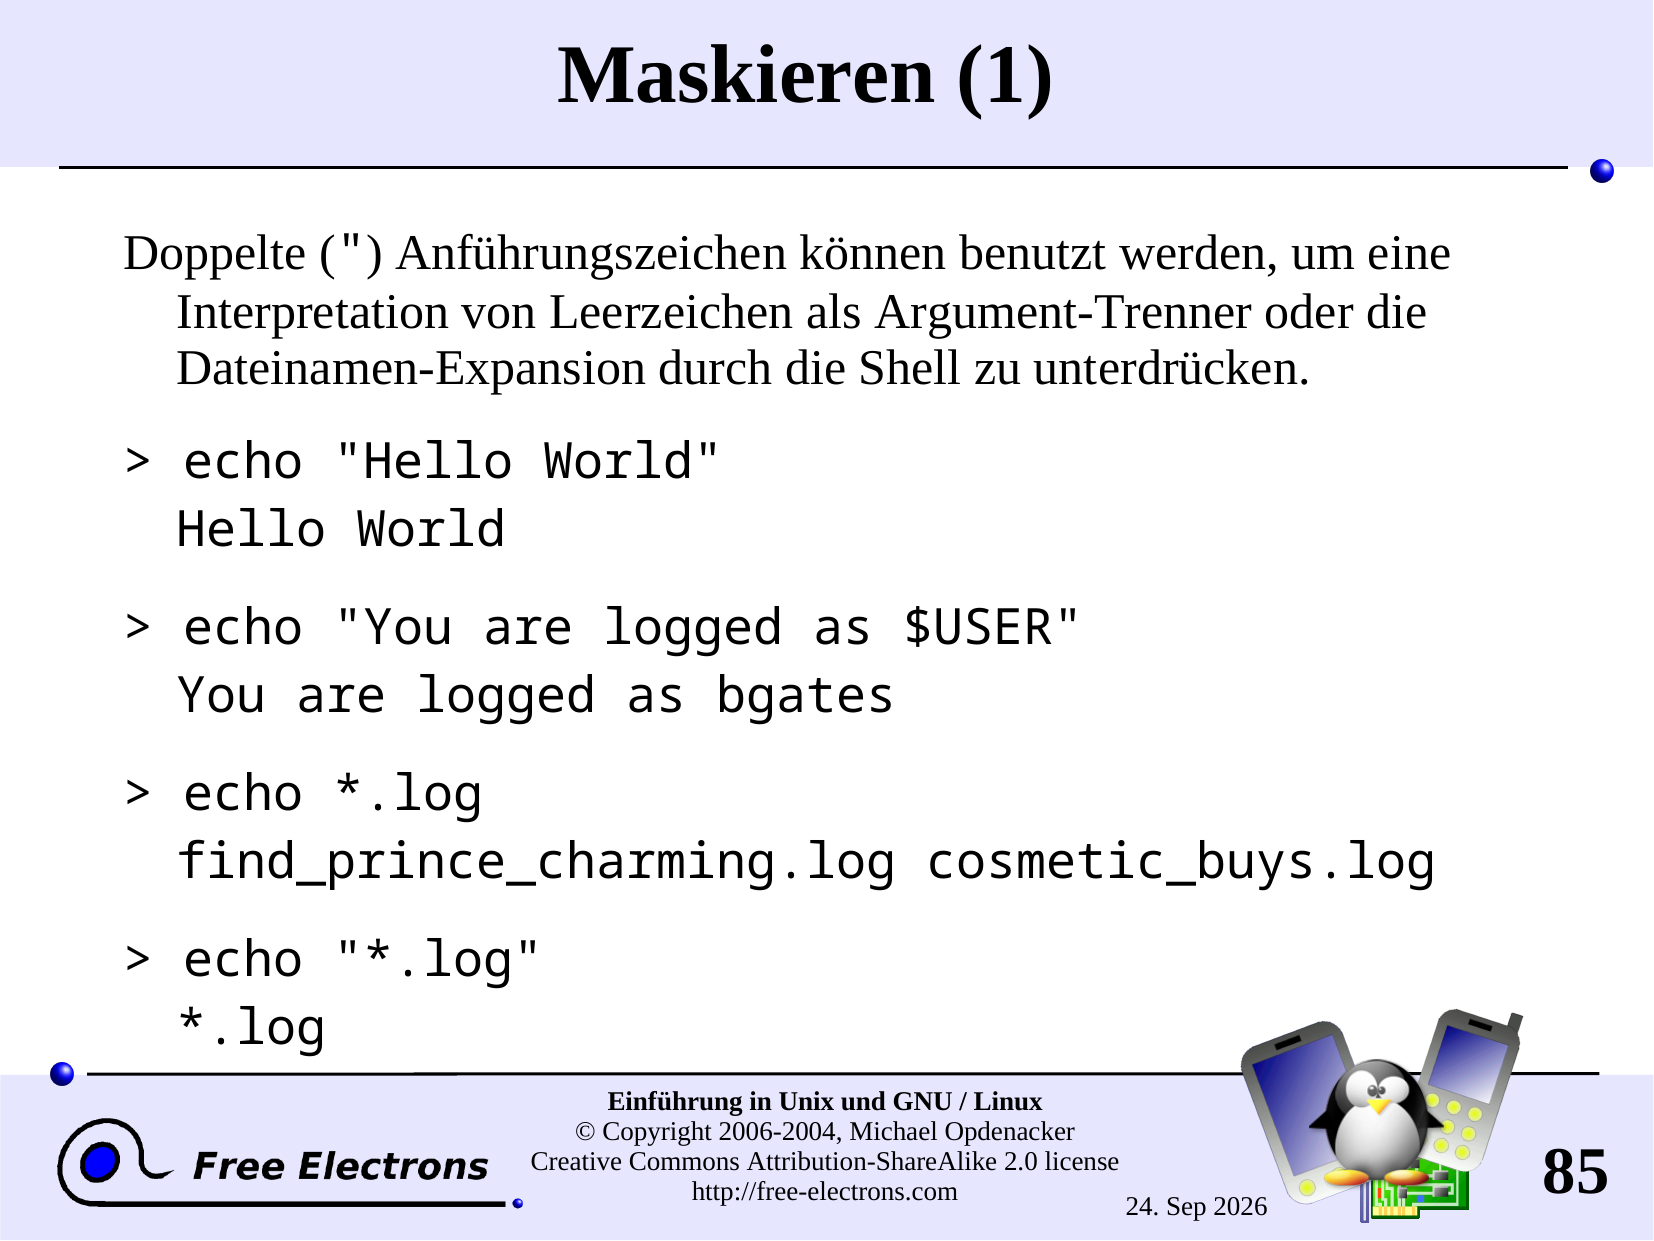

# Maskieren (1)
Doppelte (") Anführungszeichen können benutzt werden, um eine Interpretation von Leerzeichen als Argument-Trenner oder die Dateinamen-Expansion durch die Shell zu unterdrücken.
> echo "Hello World"
Hello World
> echo "You are logged as $USER"
You are logged as bgates
> echo *.log
find_prince_charming.log cosmetic_buys.log
> echo "*.log"
*.log